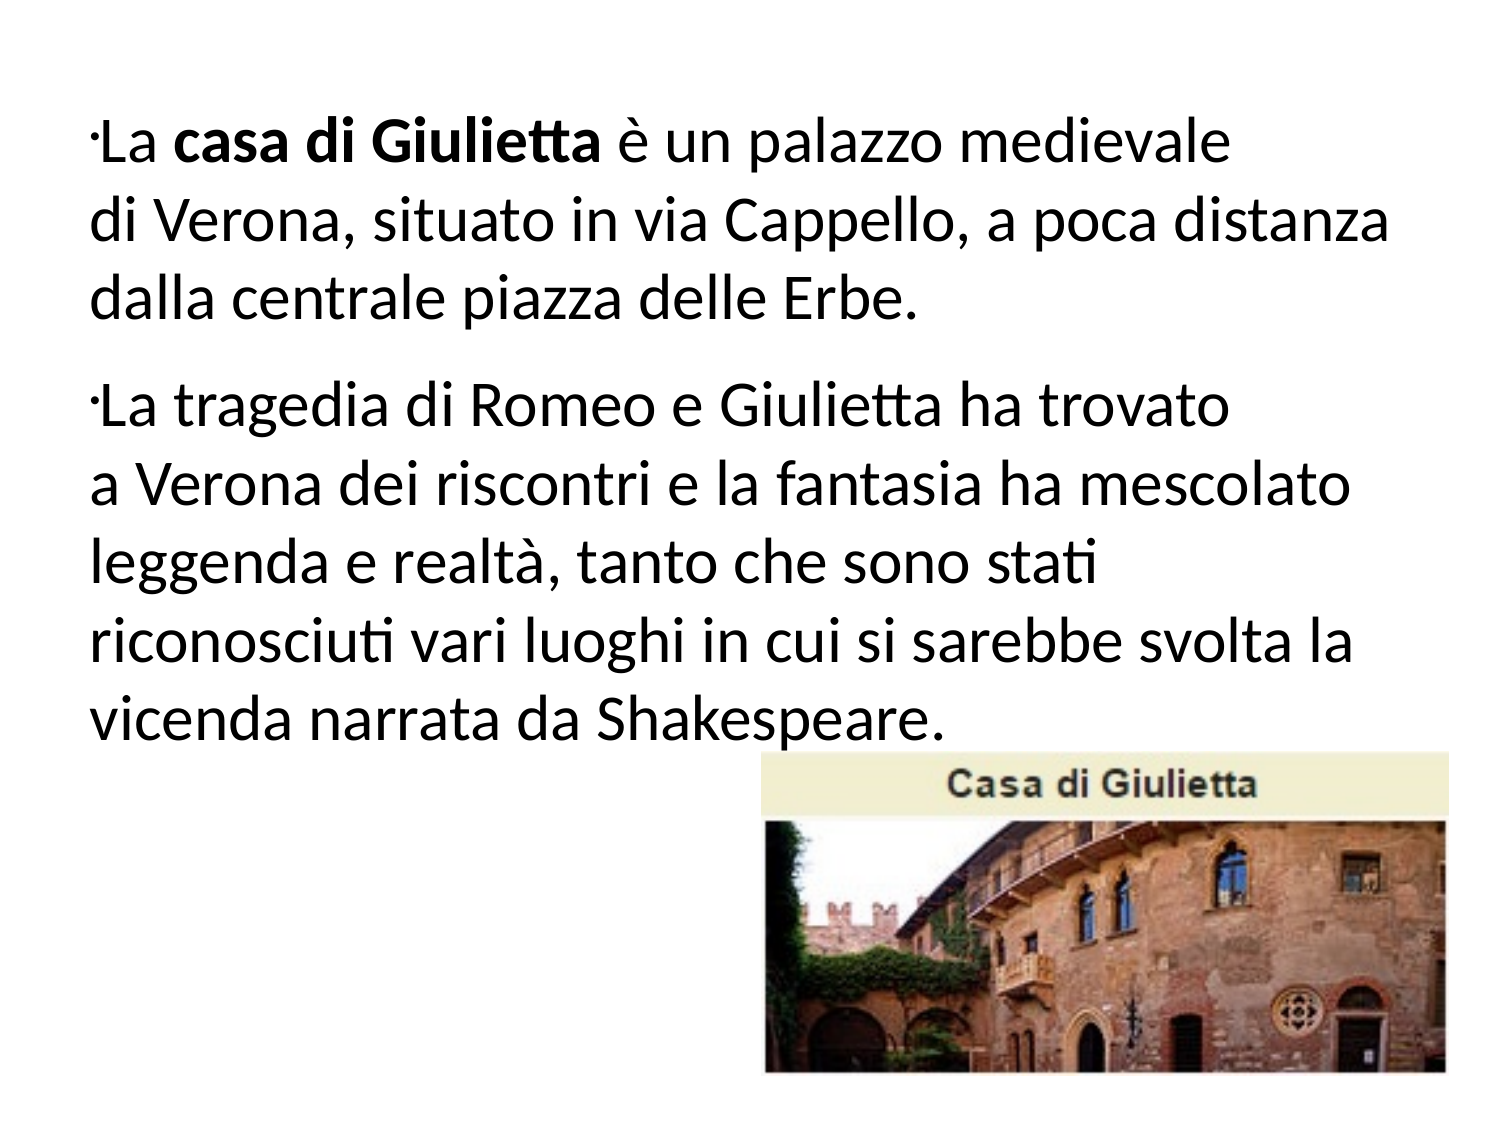

#
La casa di Giulietta è un palazzo medievale di Verona, situato in via Cappello, a poca distanza dalla centrale piazza delle Erbe.
La tragedia di Romeo e Giulietta ha trovato a Verona dei riscontri e la fantasia ha mescolato leggenda e realtà, tanto che sono stati riconosciuti vari luoghi in cui si sarebbe svolta la vicenda narrata da Shakespeare.